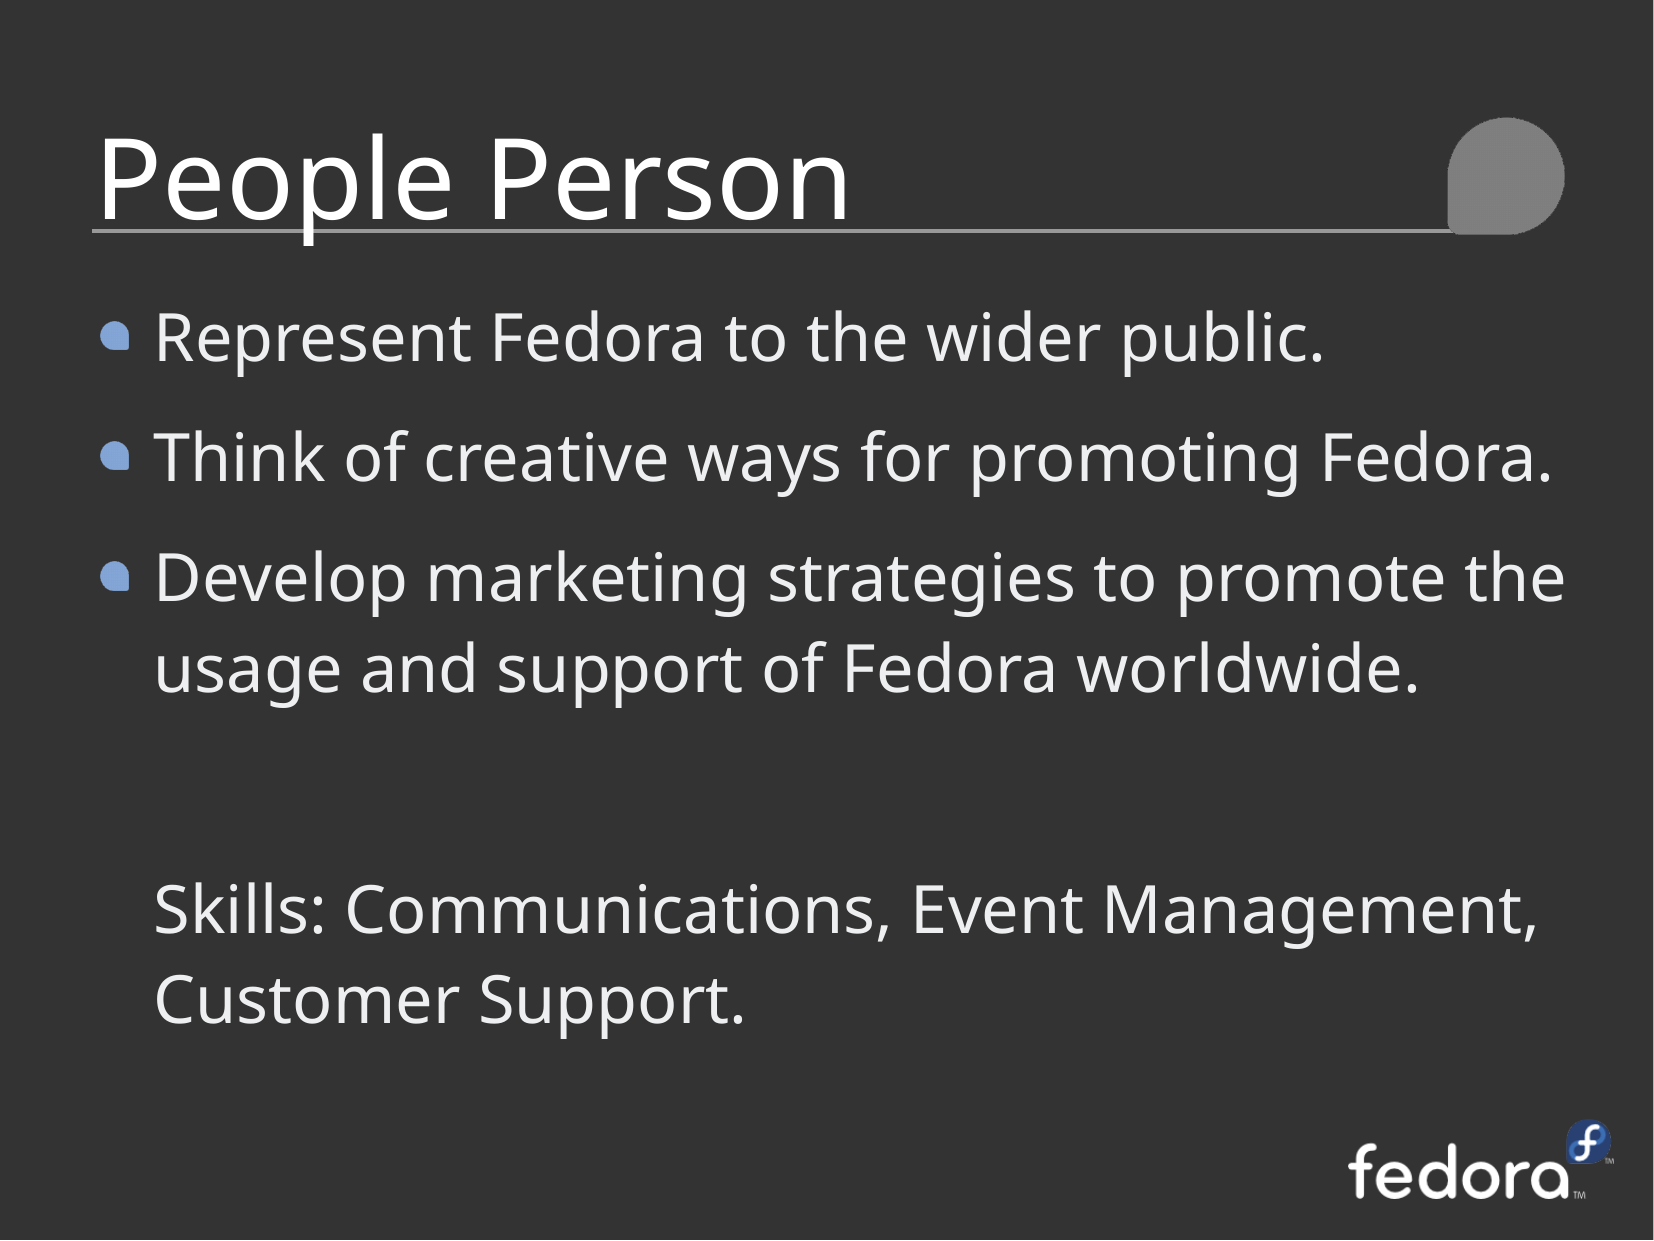

People Person
# Represent Fedora to the wider public.
Think of creative ways for promoting Fedora.
Develop marketing strategies to promote the usage and support of Fedora worldwide.
Skills: Communications, Event Management, Customer Support.